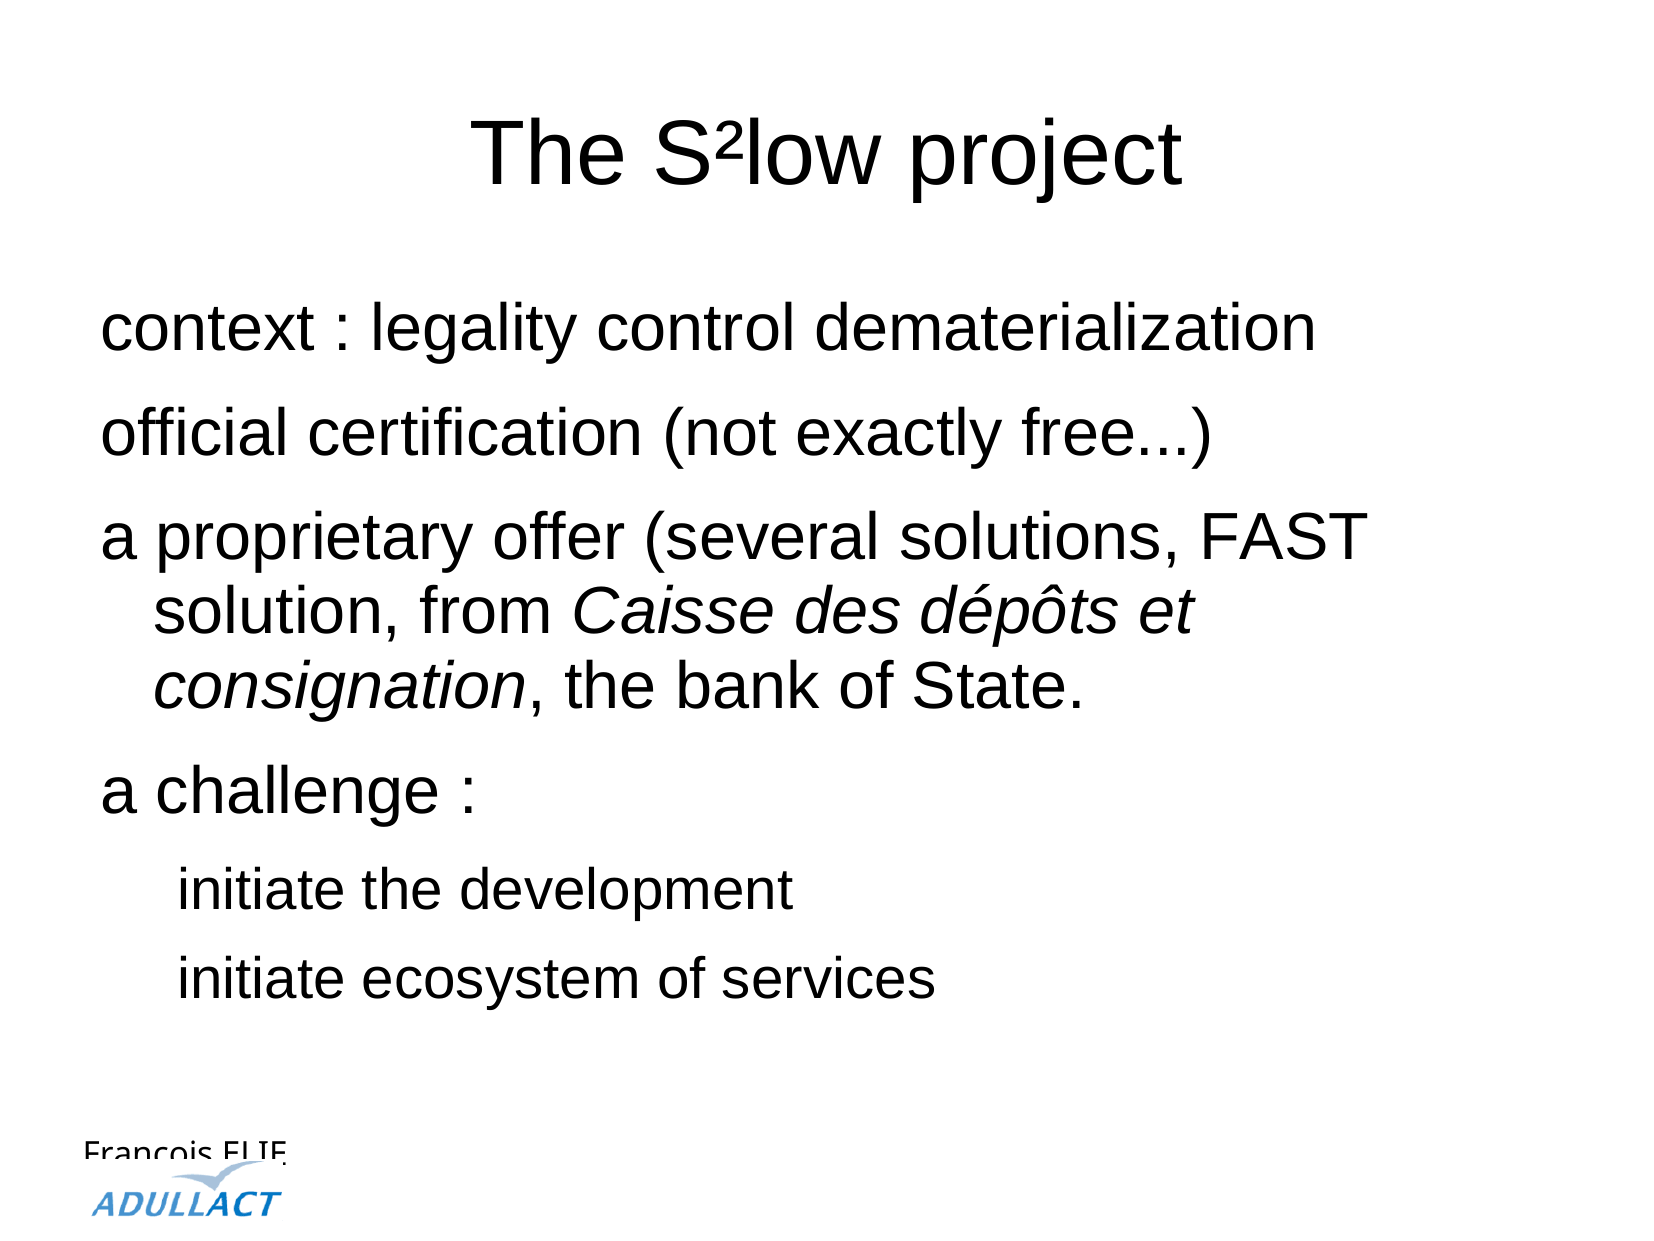

# The S²low project
context : legality control dematerialization
official certification (not exactly free...)
a proprietary offer (several solutions, FAST solution, from Caisse des dépôts et consignation, the bank of State.
a challenge :
initiate the development
initiate ecosystem of services